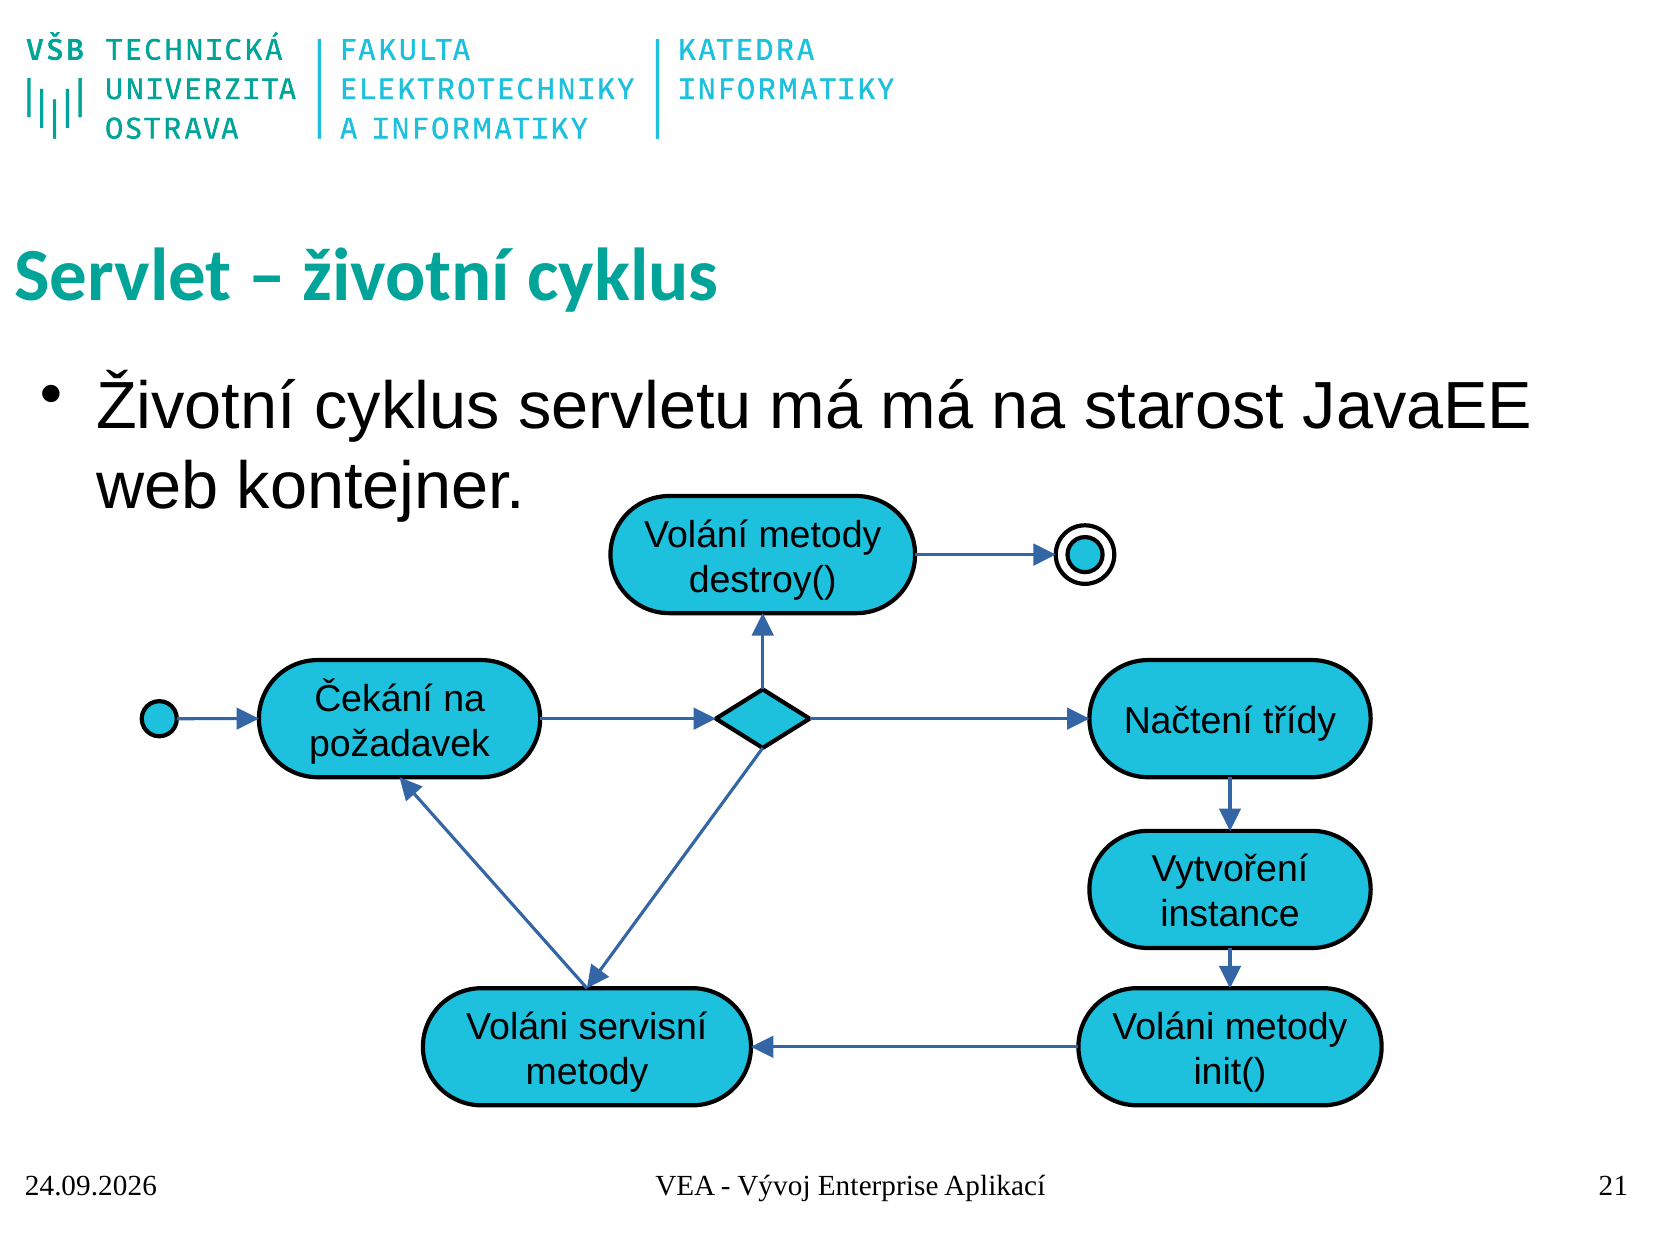

Servlet – životní cyklus
# Životní cyklus servletu má má na starost JavaEE web kontejner.
Volání metody destroy()
Čekání na požadavek
Načtení třídy
Vytvoření instance
Voláni servisní metody
Voláni metody
init()
VEA - Vývoj Enterprise Aplikací
21